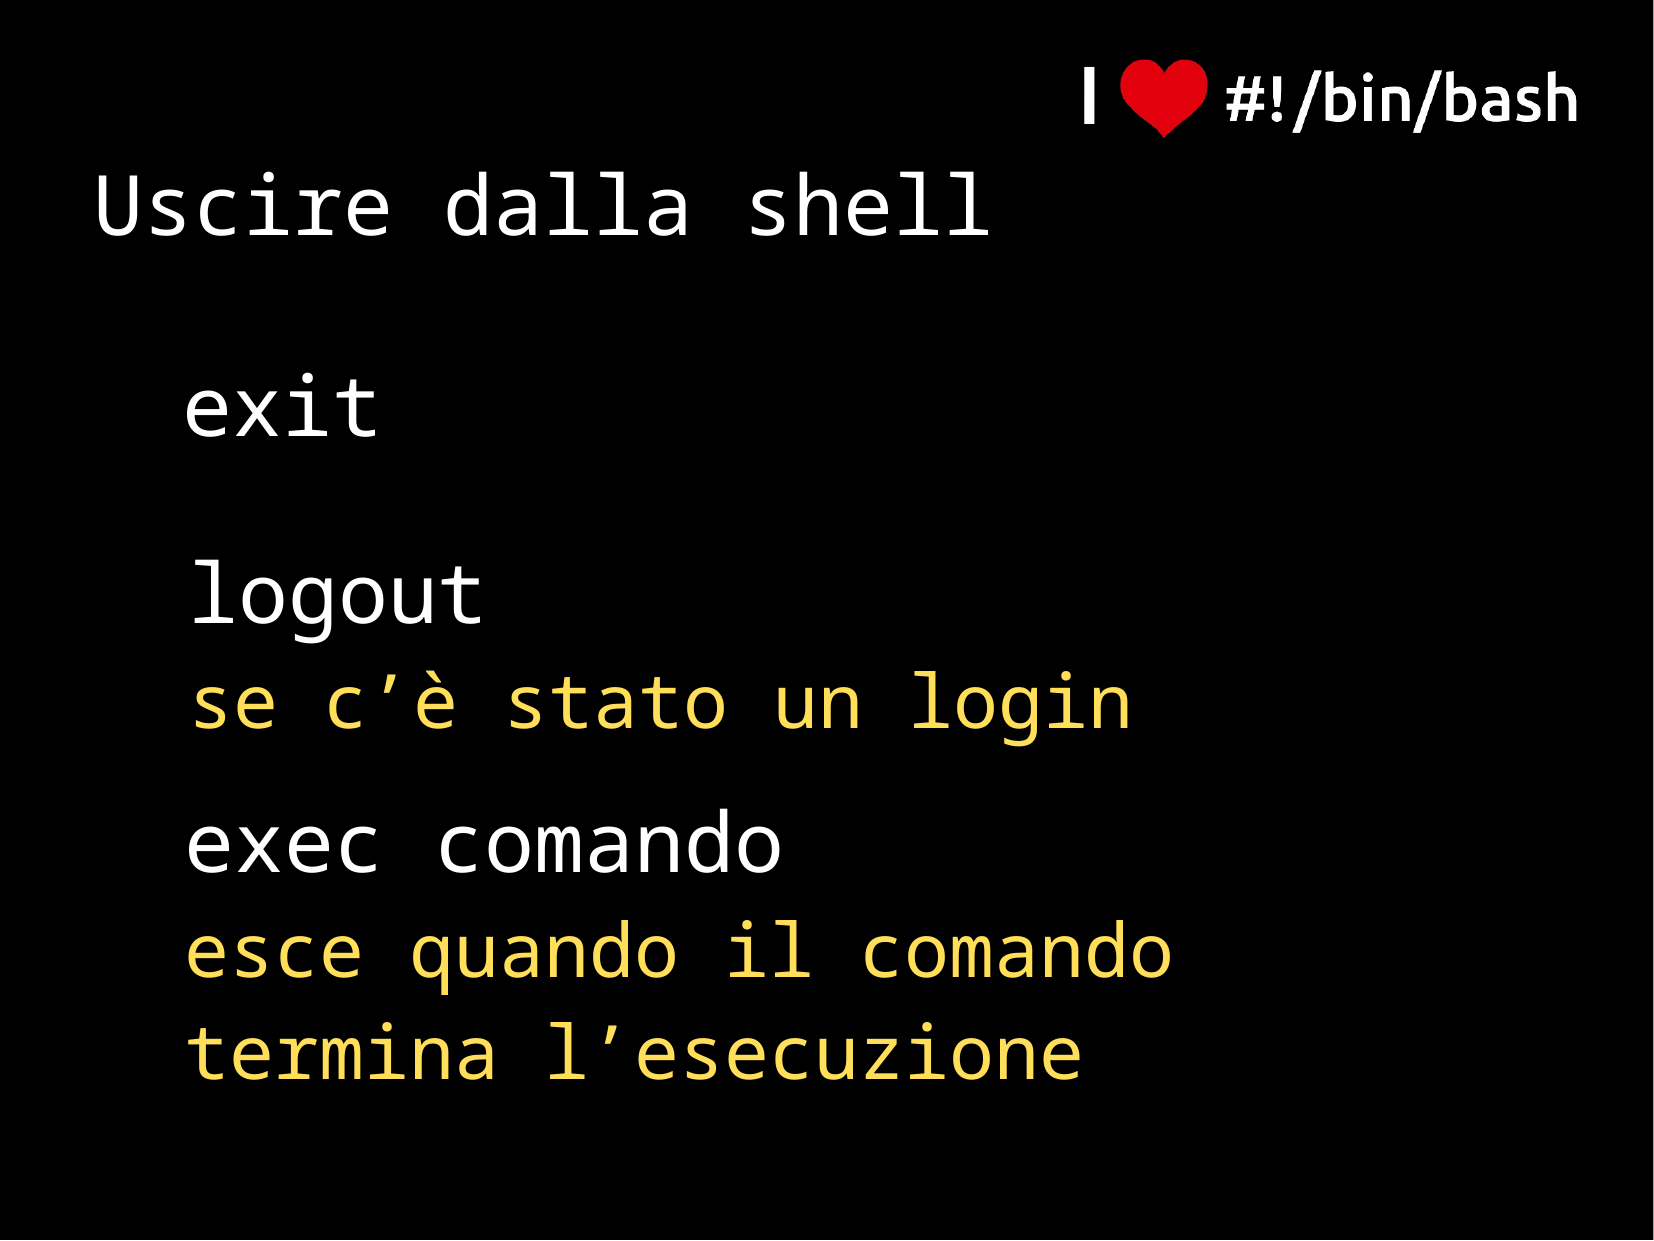

Uscire dalla shell
exit
logout
se c’è stato un login
exec comando
esce quando il comando termina l’esecuzione